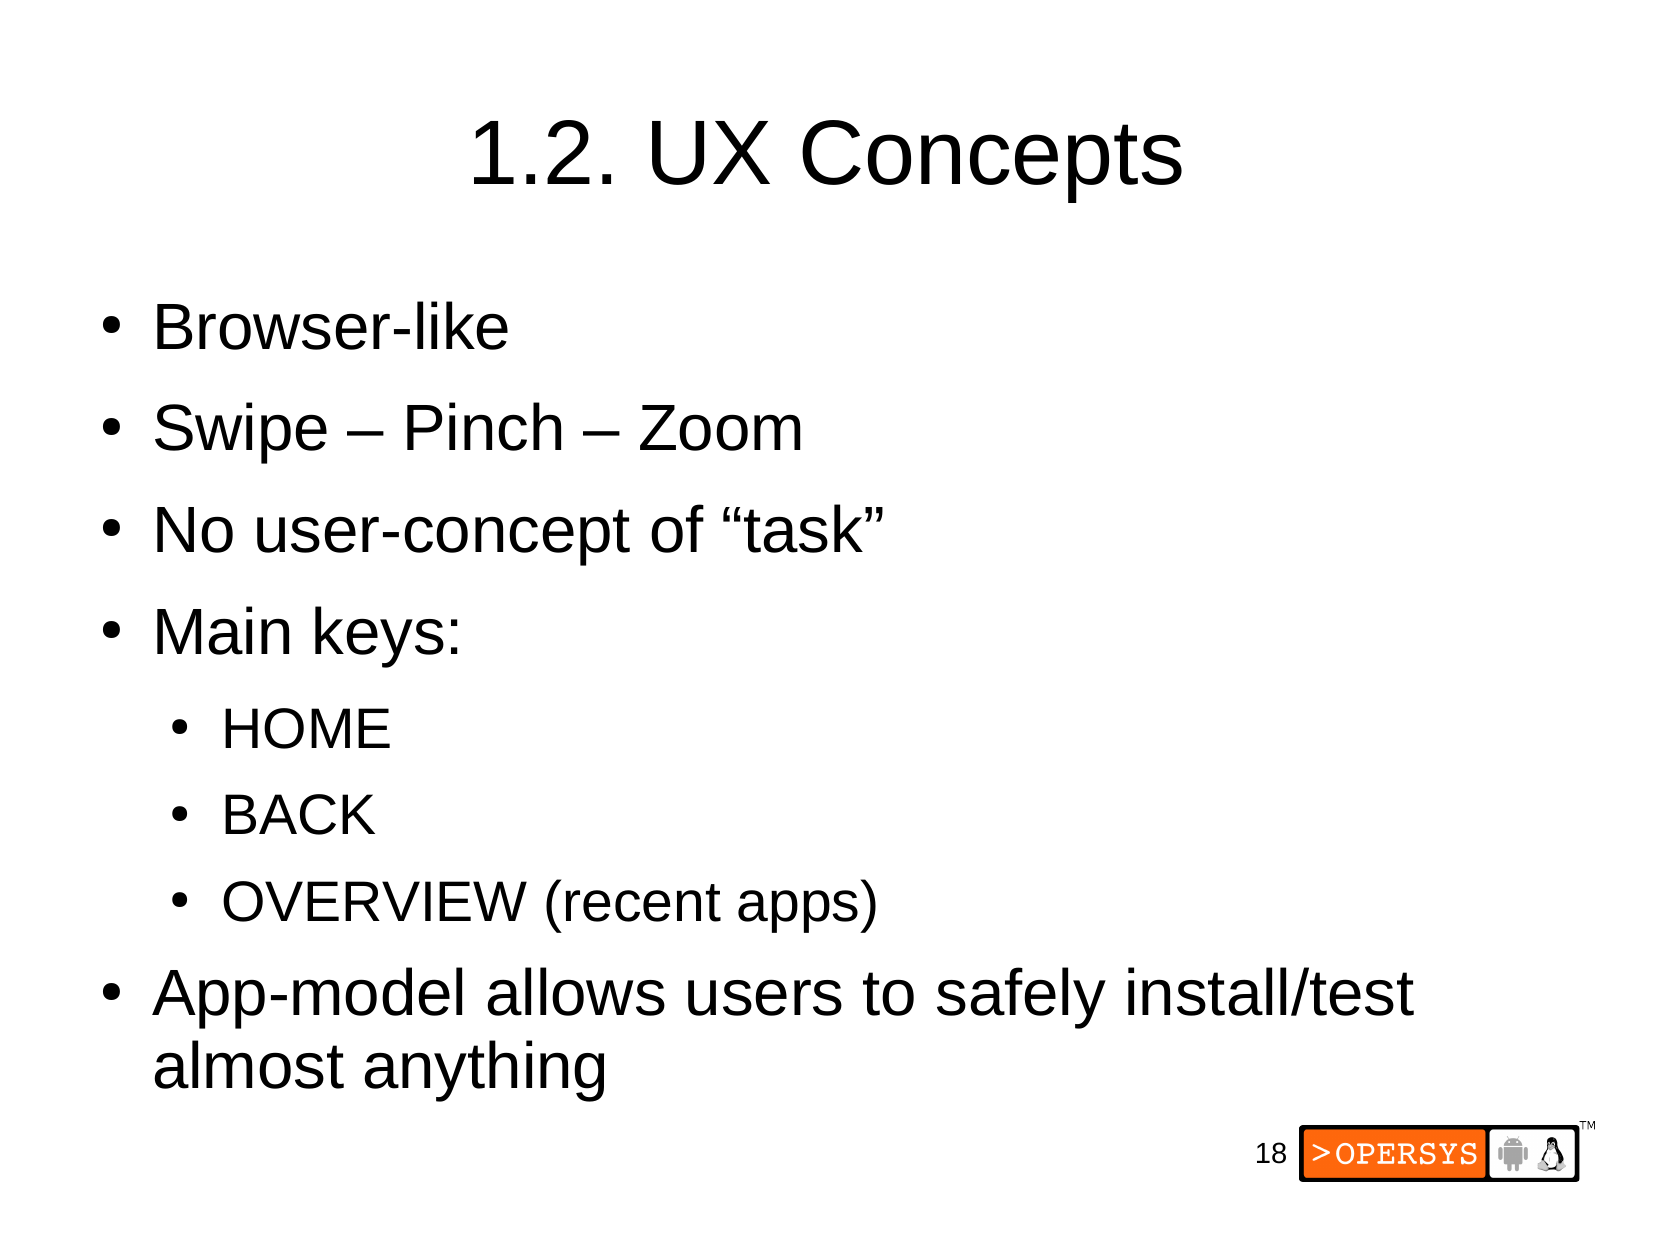

# 1.2. UX Concepts
Browser-like
Swipe – Pinch – Zoom
No user-concept of “task”
Main keys:
HOME
BACK
OVERVIEW (recent apps)
App-model allows users to safely install/test almost anything